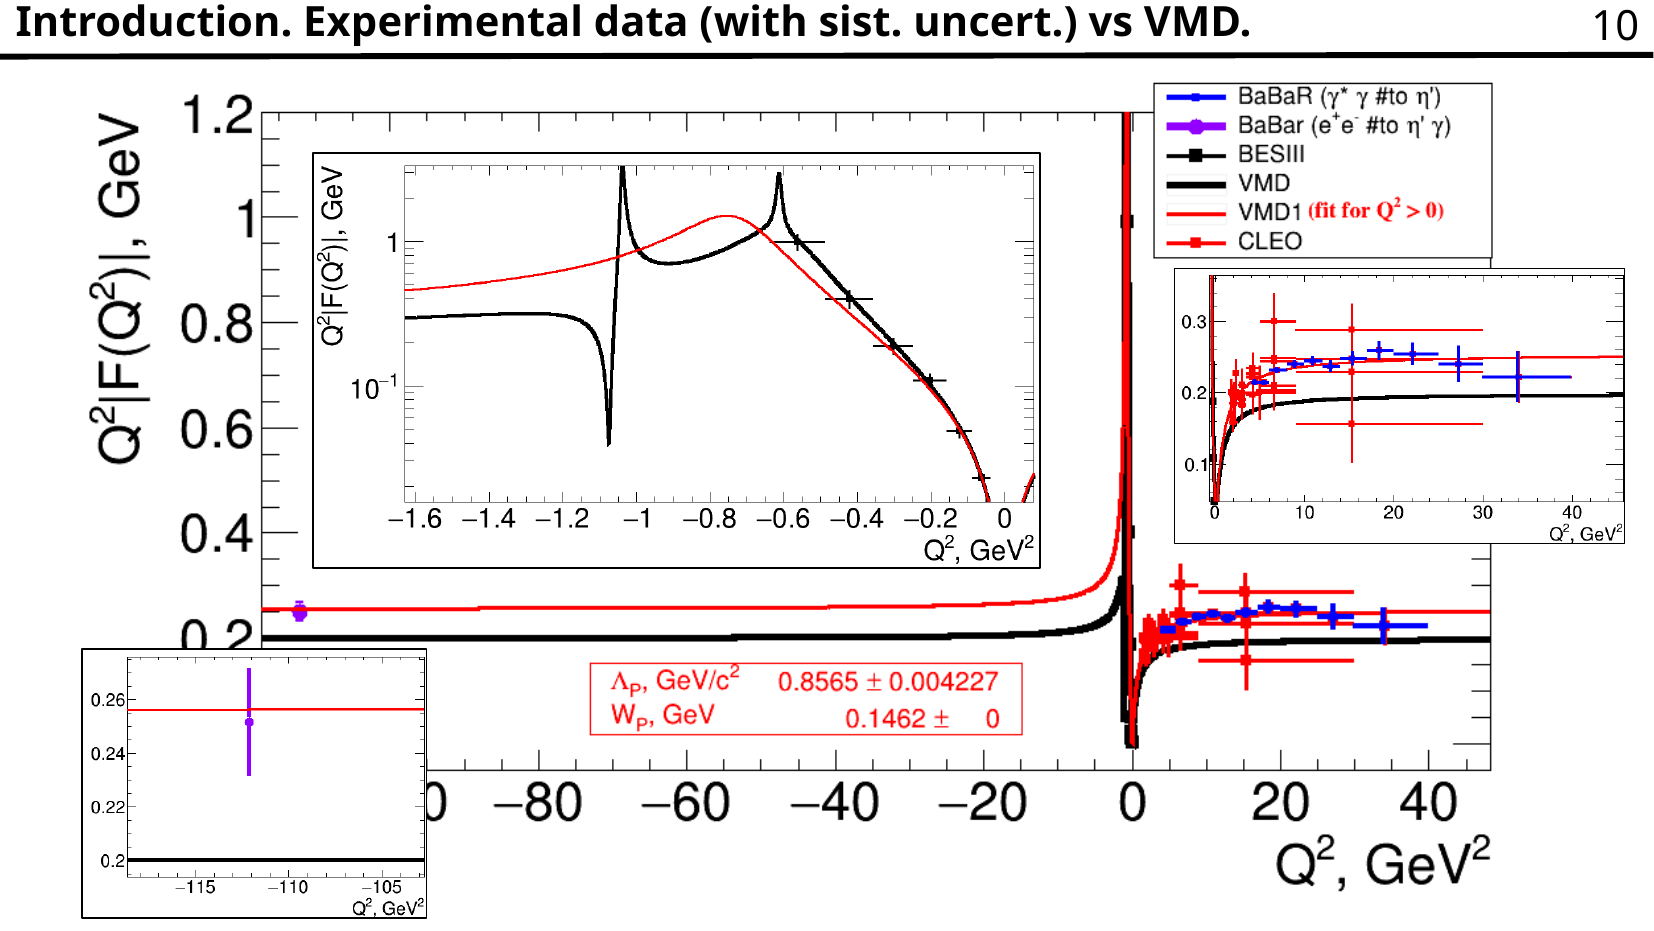

Introduction. Experimental data (with sist. uncert.) vs VMD.
10